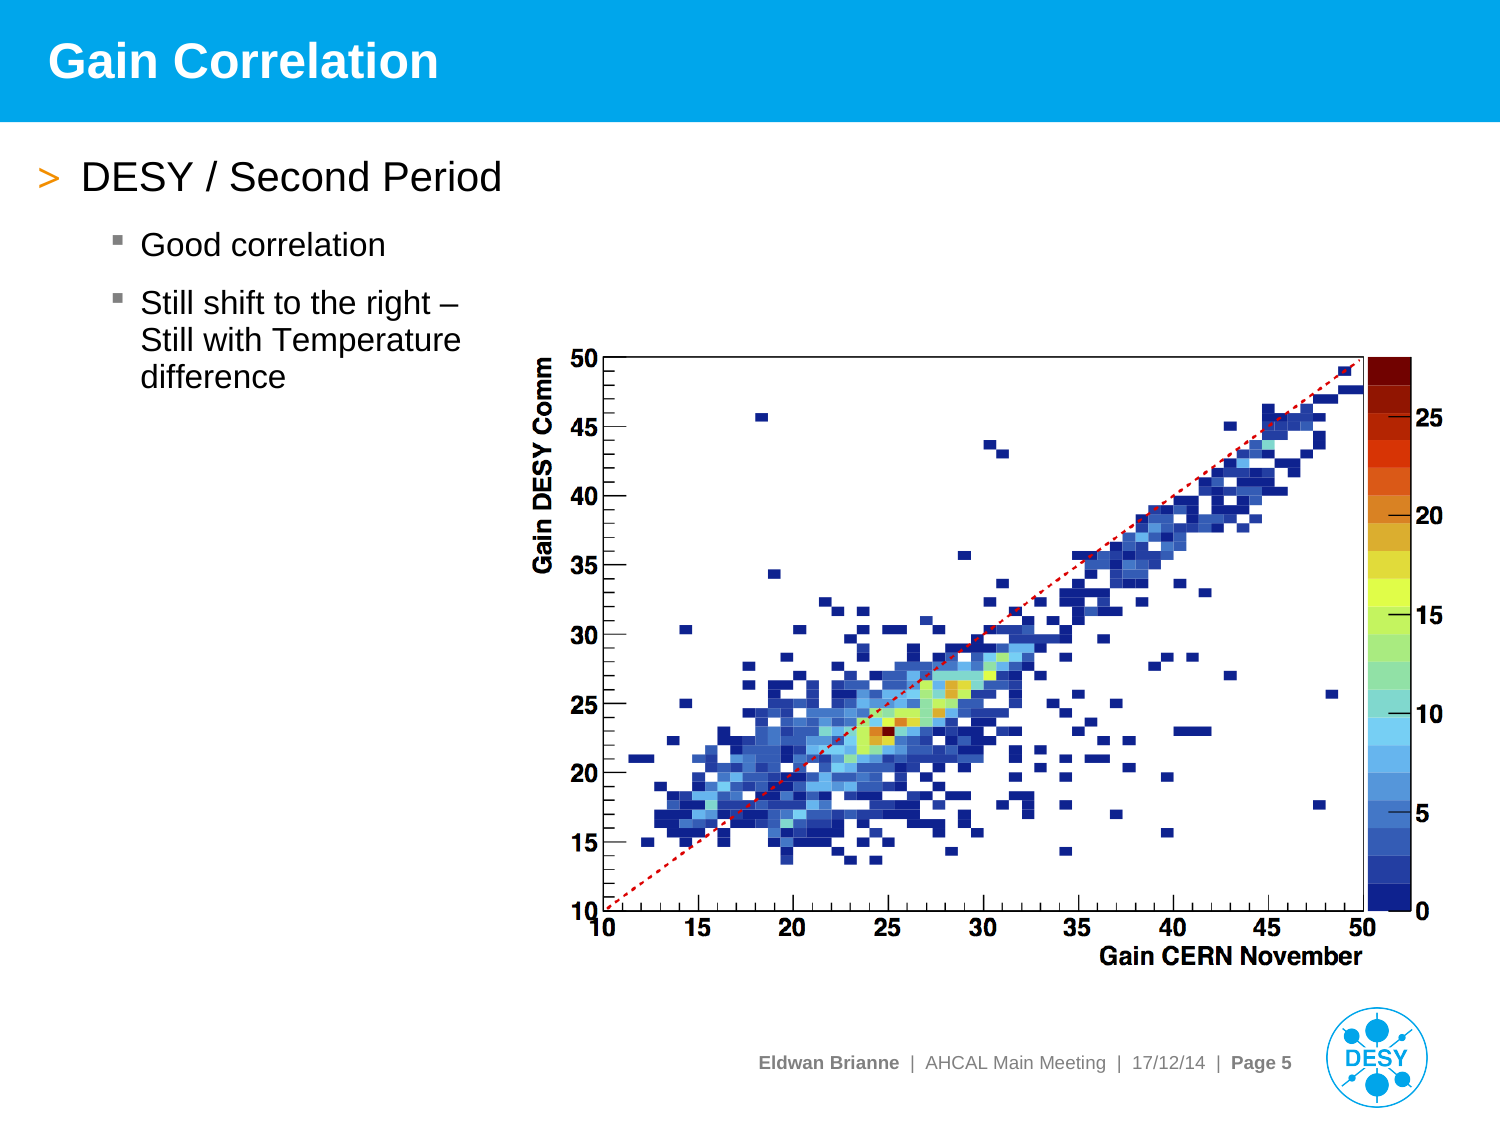

# Gain Correlation
DESY / Second Period
Good correlation
Still shift to the right – Still with Temperature difference